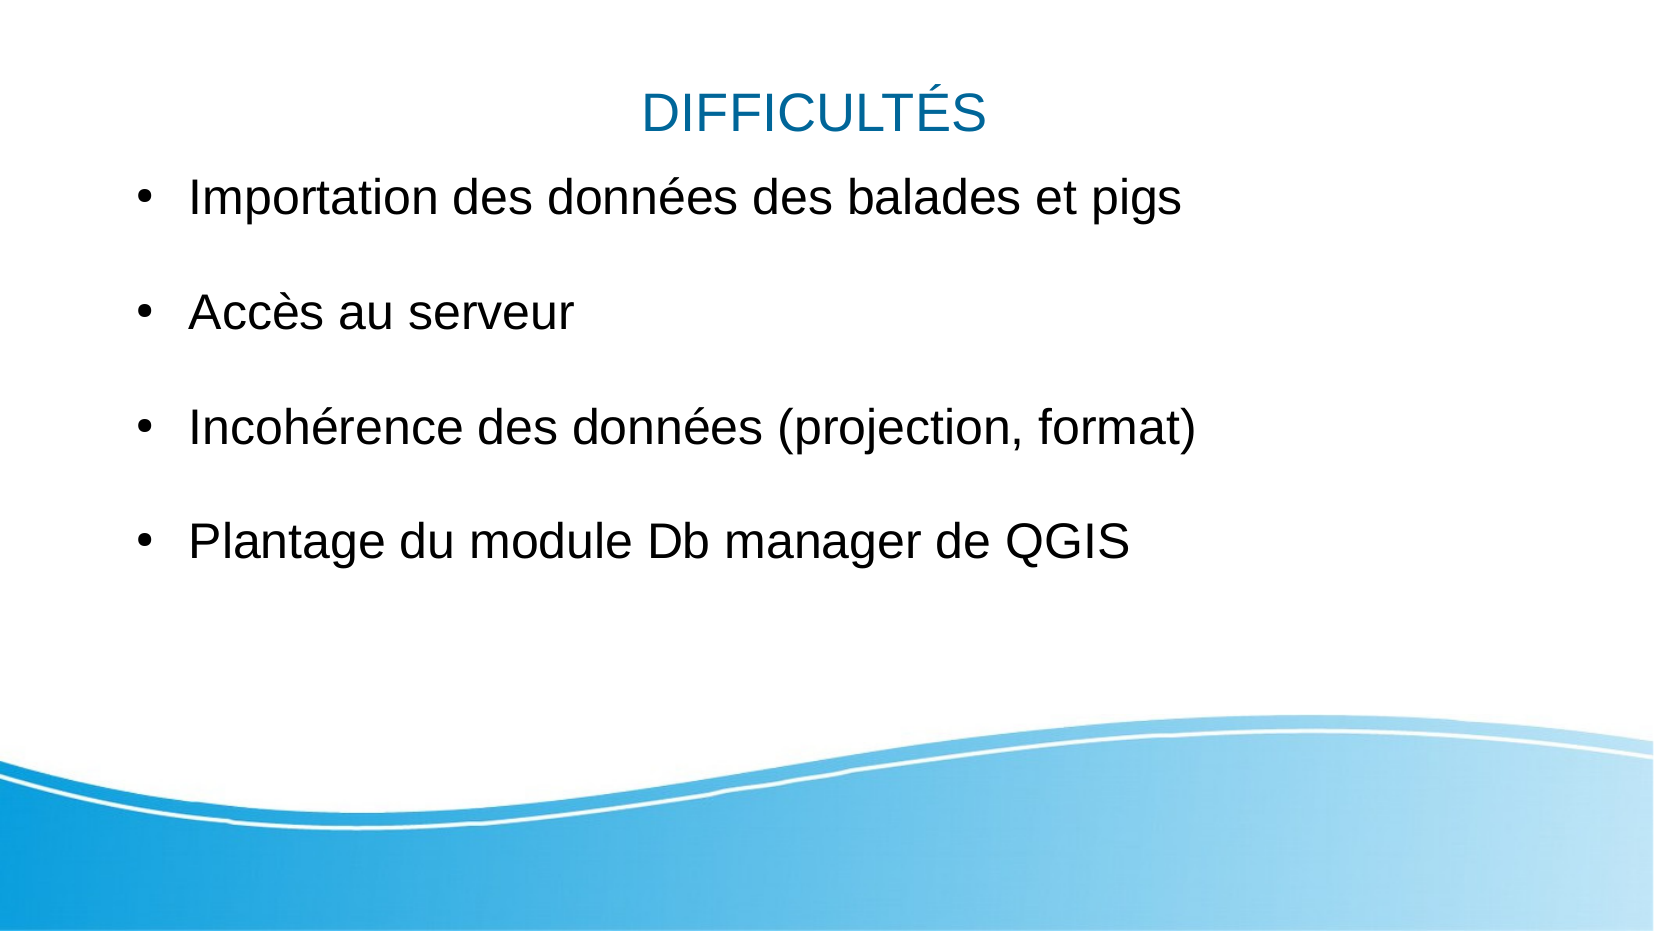

# DIFFICULTÉS
Importation des données des balades et pigs
Accès au serveur
Incohérence des données (projection, format)
Plantage du module Db manager de QGIS